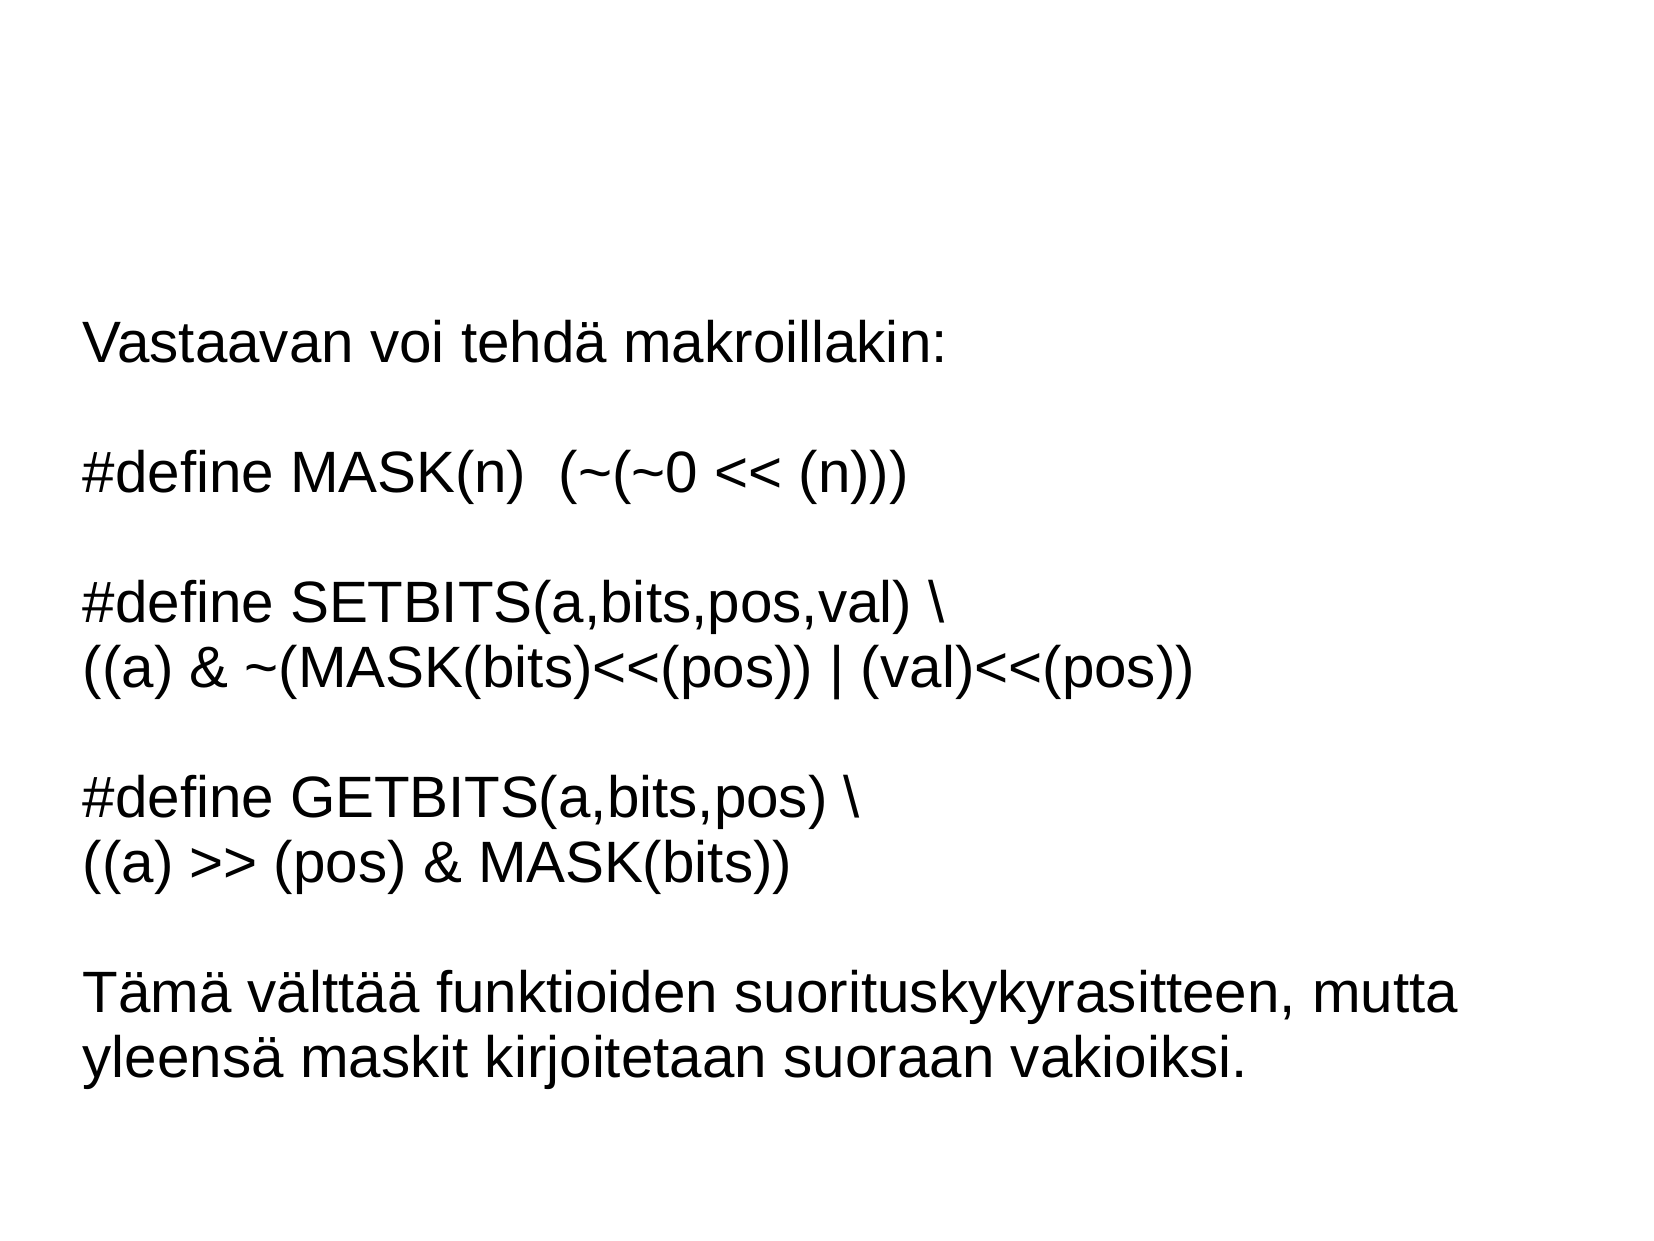

Vastaavan voi tehdä makroillakin:
#define MASK(n) (~(~0 << (n)))
#define SETBITS(a,bits,pos,val) \
((a) & ~(MASK(bits)<<(pos)) | (val)<<(pos))
#define GETBITS(a,bits,pos) \
((a) >> (pos) & MASK(bits))
Tämä välttää funktioiden suorituskykyrasitteen, mutta yleensä maskit kirjoitetaan suoraan vakioiksi.